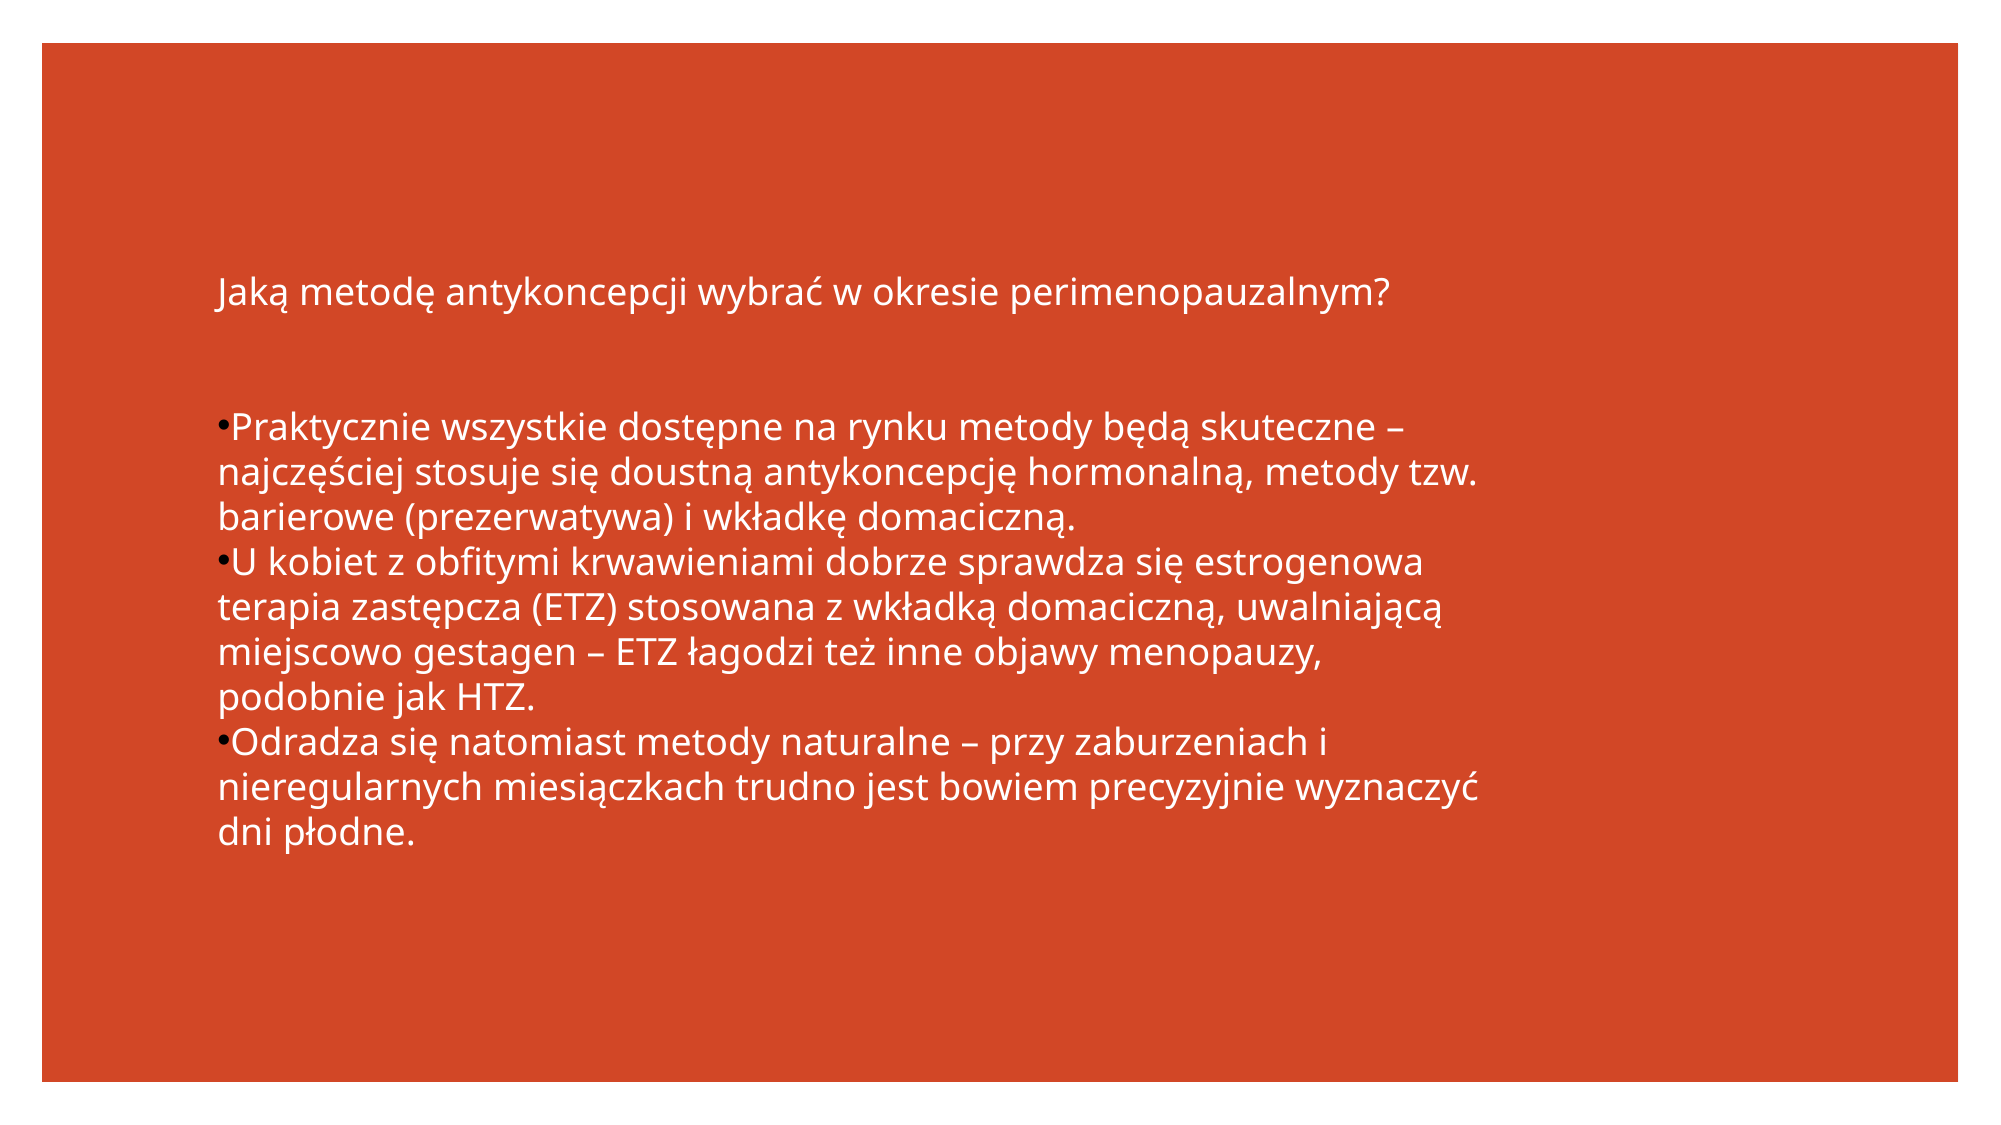

Jaką metodę antykoncepcji wybrać w okresie perimenopauzalnym?
Praktycznie wszystkie dostępne na rynku metody będą skuteczne – najczęściej stosuje się doustną antykoncepcję hormonalną, metody tzw. barierowe (prezerwatywa) i wkładkę domaciczną.
U kobiet z obfitymi krwawieniami dobrze sprawdza się estrogenowa terapia zastępcza (ETZ) stosowana z wkładką domaciczną, uwalniającą miejscowo gestagen – ETZ łagodzi też inne objawy menopauzy, podobnie jak HTZ.
Odradza się natomiast metody naturalne – przy zaburzeniach i nieregularnych miesiączkach trudno jest bowiem precyzyjnie wyznaczyć dni płodne.